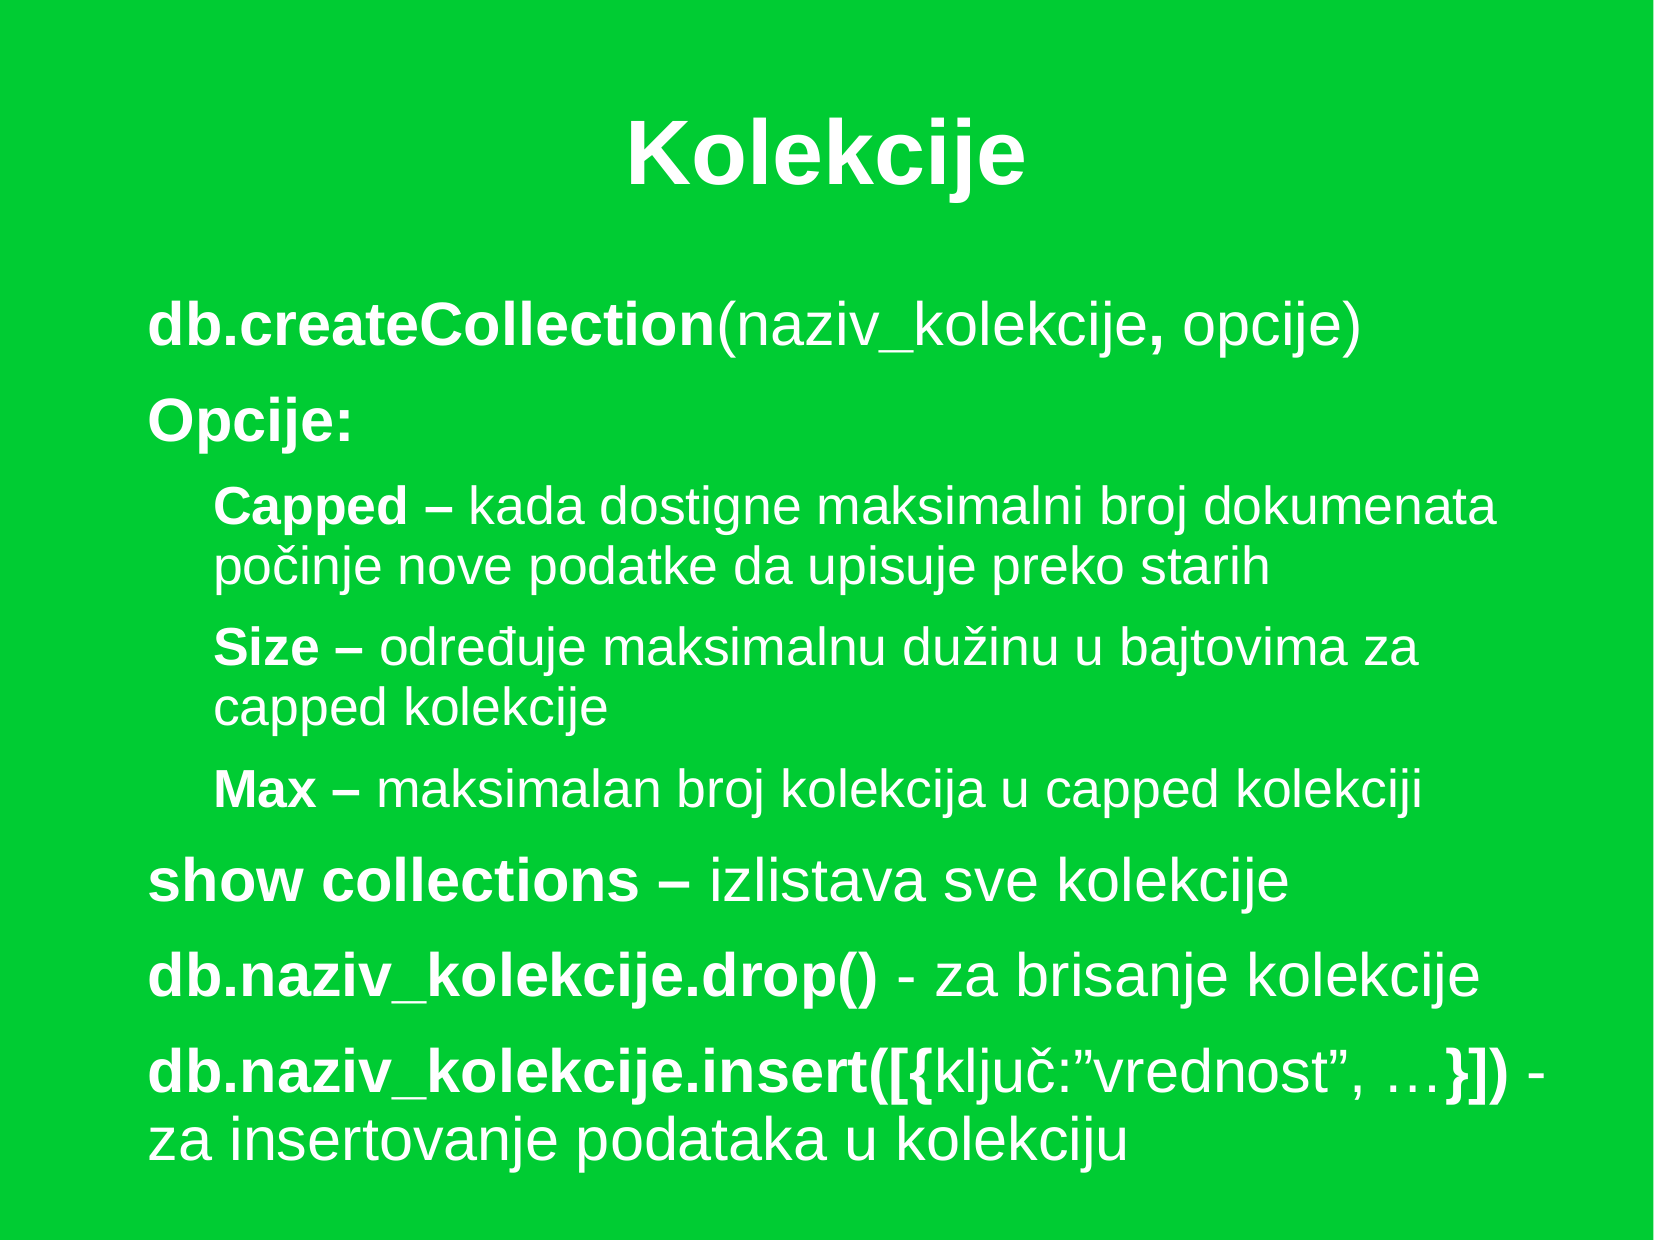

# Kolekcije
db.createCollection(naziv_kolekcije, opcije)
Opcije:
Capped – kada dostigne maksimalni broj dokumenata počinje nove podatke da upisuje preko starih
Size – određuje maksimalnu dužinu u bajtovima za capped kolekcije
Max – maksimalan broj kolekcija u capped kolekciji
show collections – izlistava sve kolekcije
db.naziv_kolekcije.drop() - za brisanje kolekcije
db.naziv_kolekcije.insert([{ključ:”vrednost”, …}]) - za insertovanje podataka u kolekciju